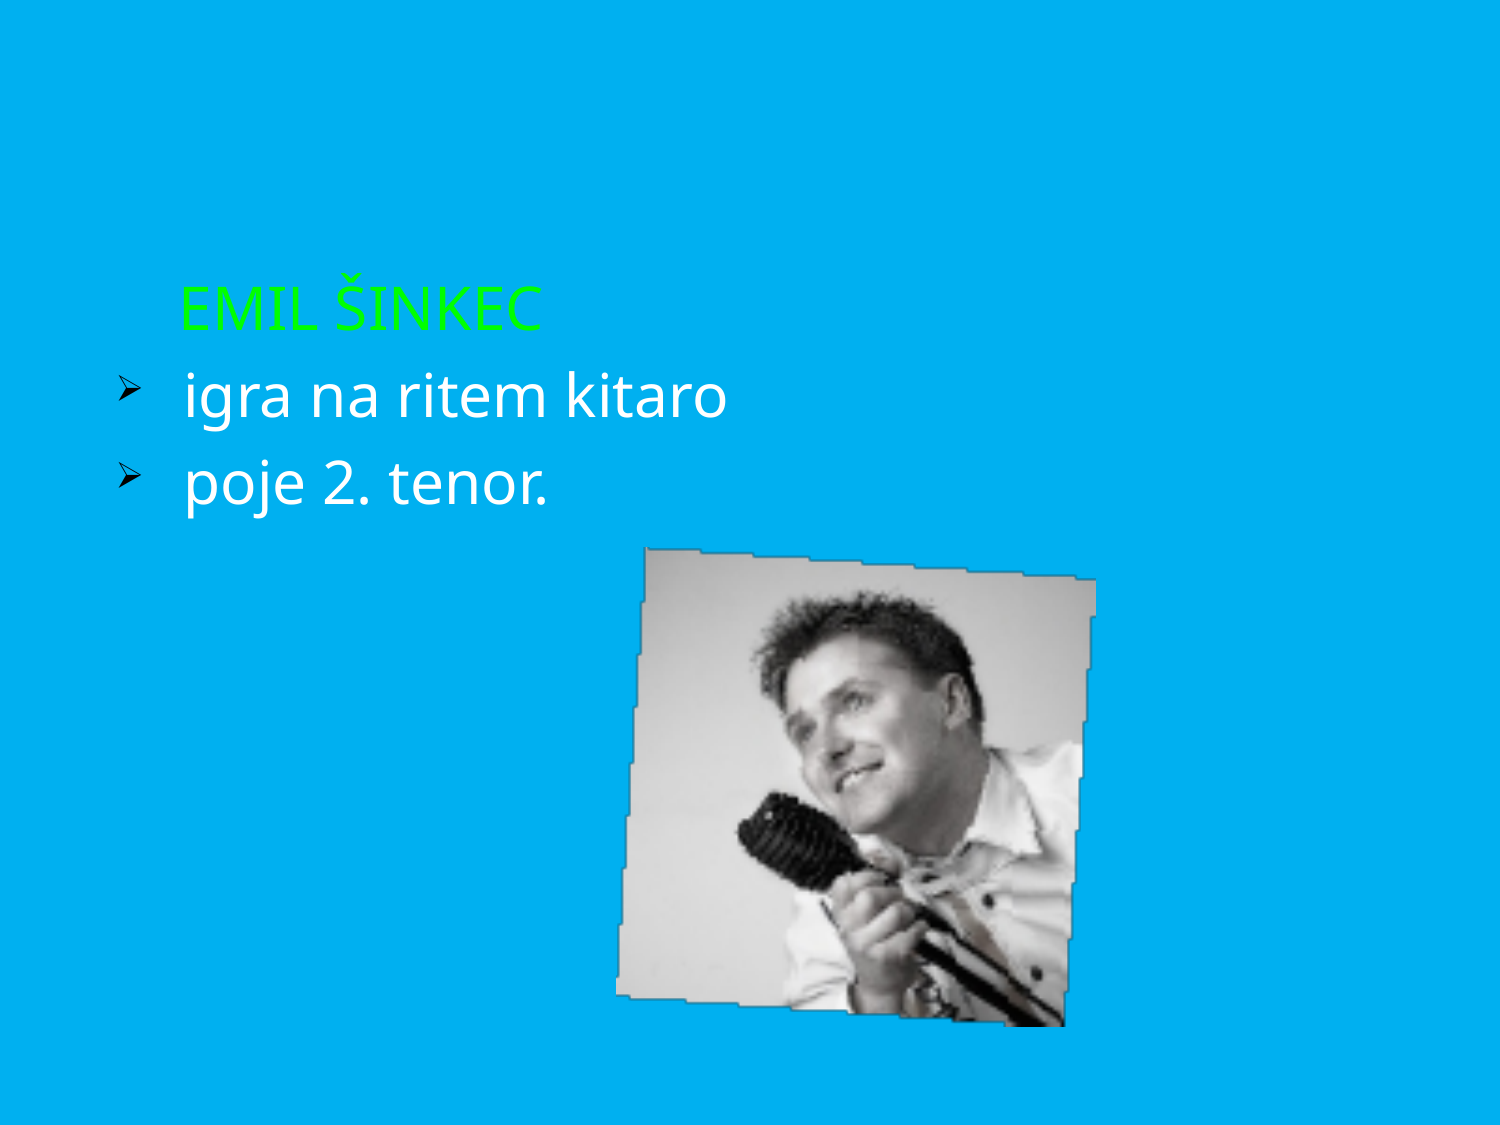

#
 EMIL ŠINKEC
 igra na ritem kitaro
 poje 2. tenor.